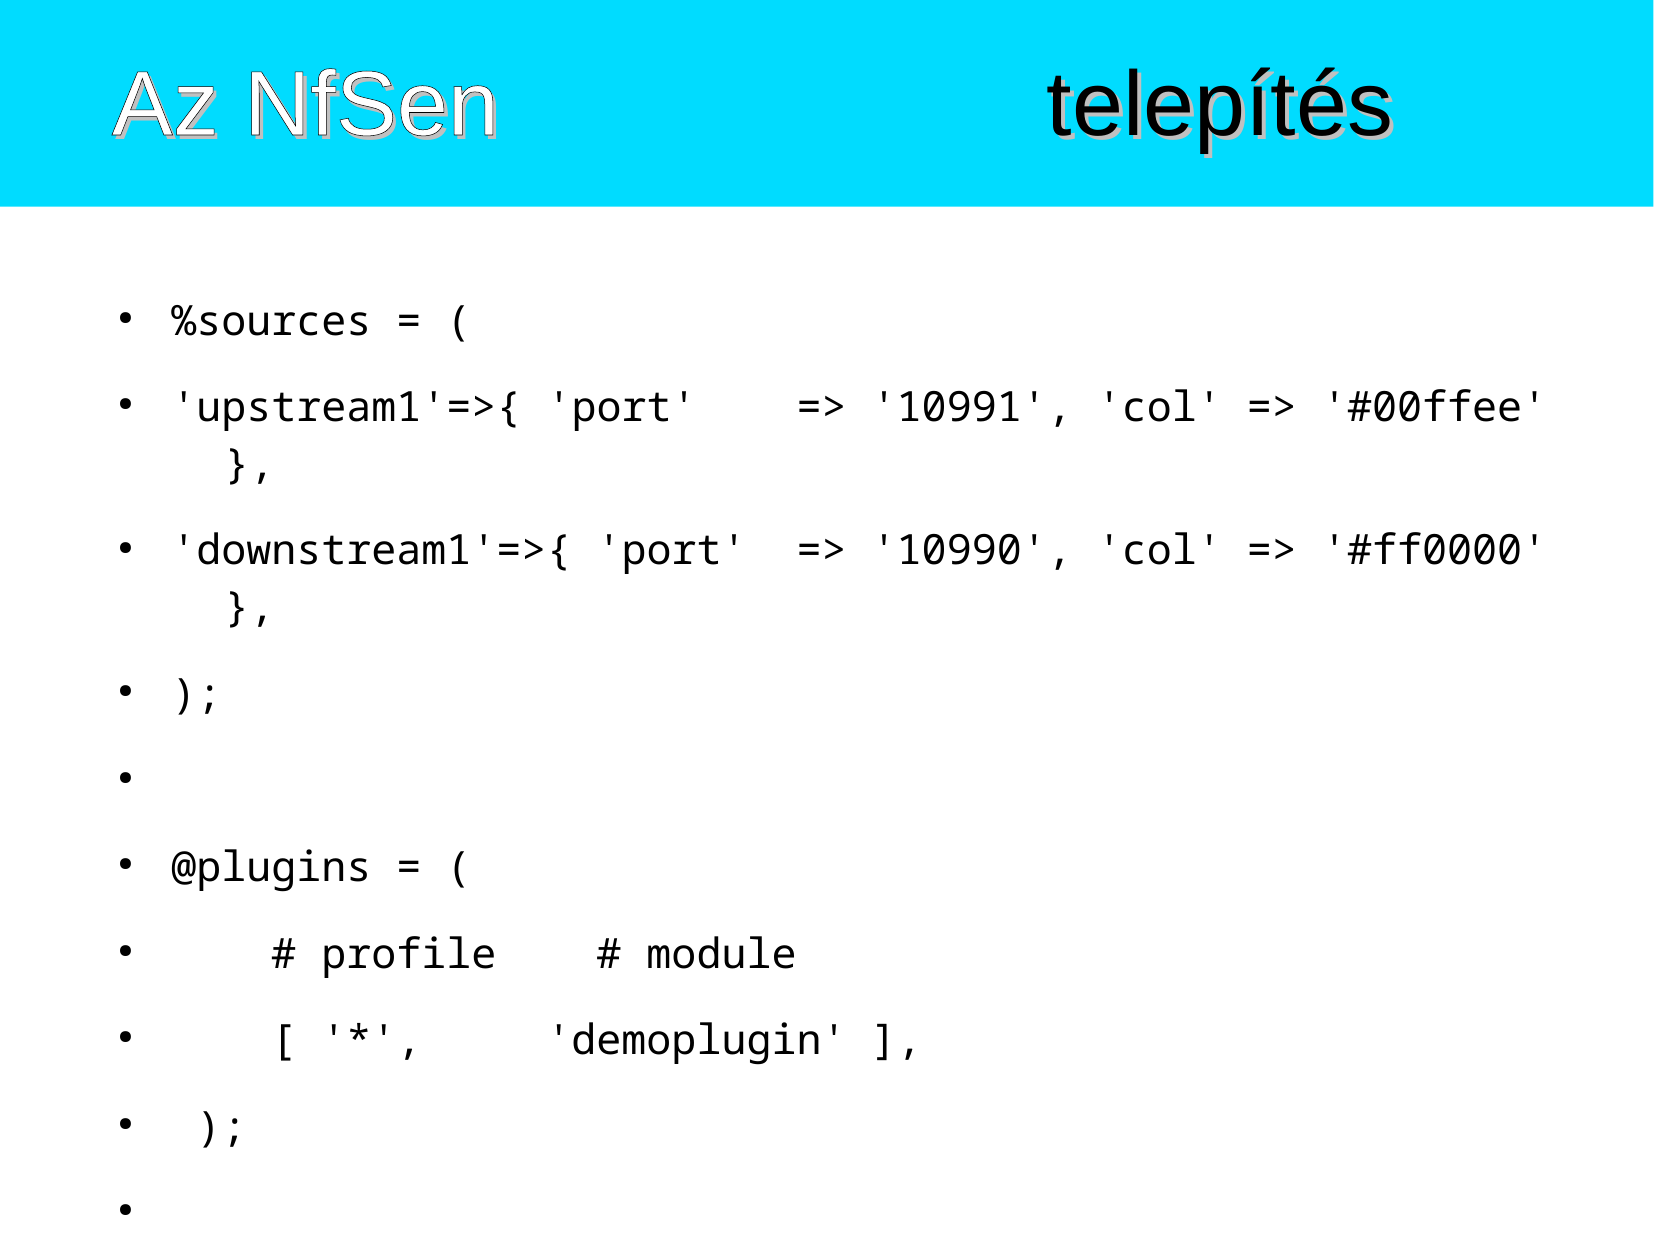

Az NfSen	telepítés
# %sources = (
'upstream1'=>{ 'port' => '10991', 'col' => '#00ffee' },
'downstream1'=>{ 'port' => '10990', 'col' => '#ff0000' },
);
@plugins = (
 # profile # module
 [ '*', 'demoplugin' ],
 );